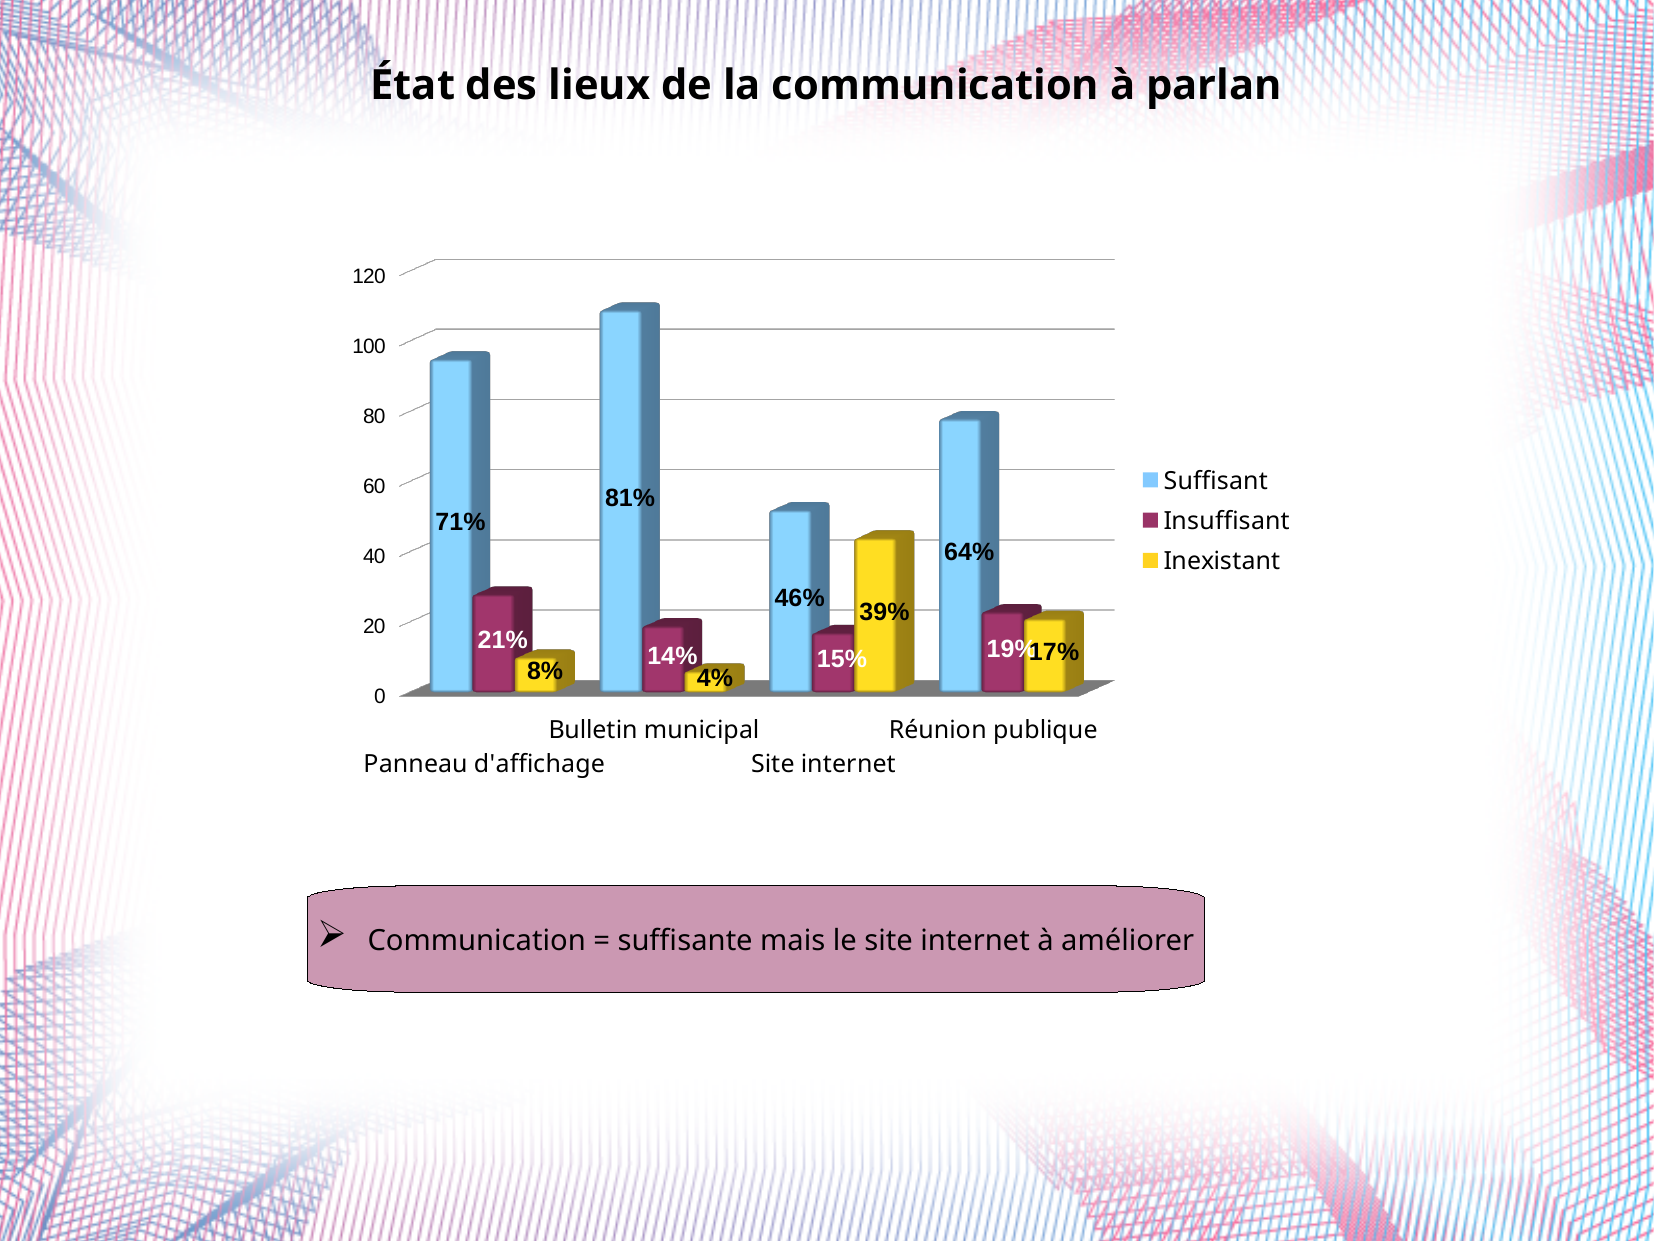

# État des lieux de la communication à parlan
[unsupported chart]
 Communication = suffisante mais le site internet à améliorer